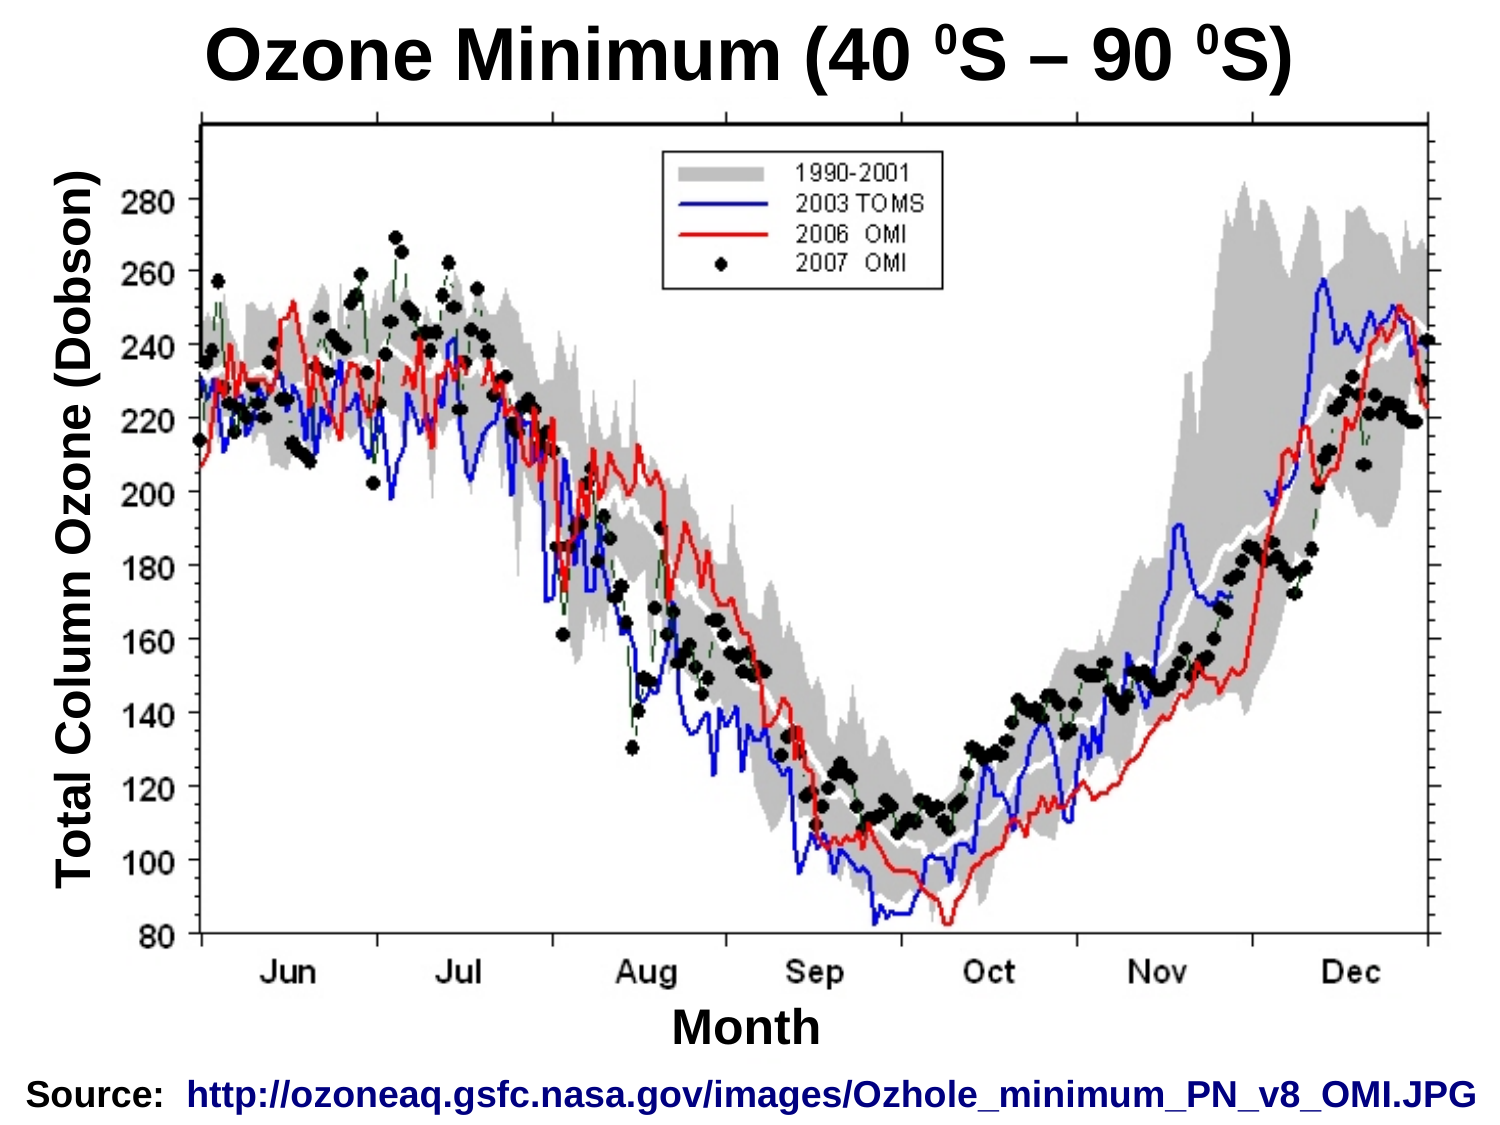

Ozone Minimum (40 0S – 90 0S)
Total Column Ozone (Dobson)
Month
Source: http://ozoneaq.gsfc.nasa.gov/images/Ozhole_minimum_PN_v8_OMI.JPG